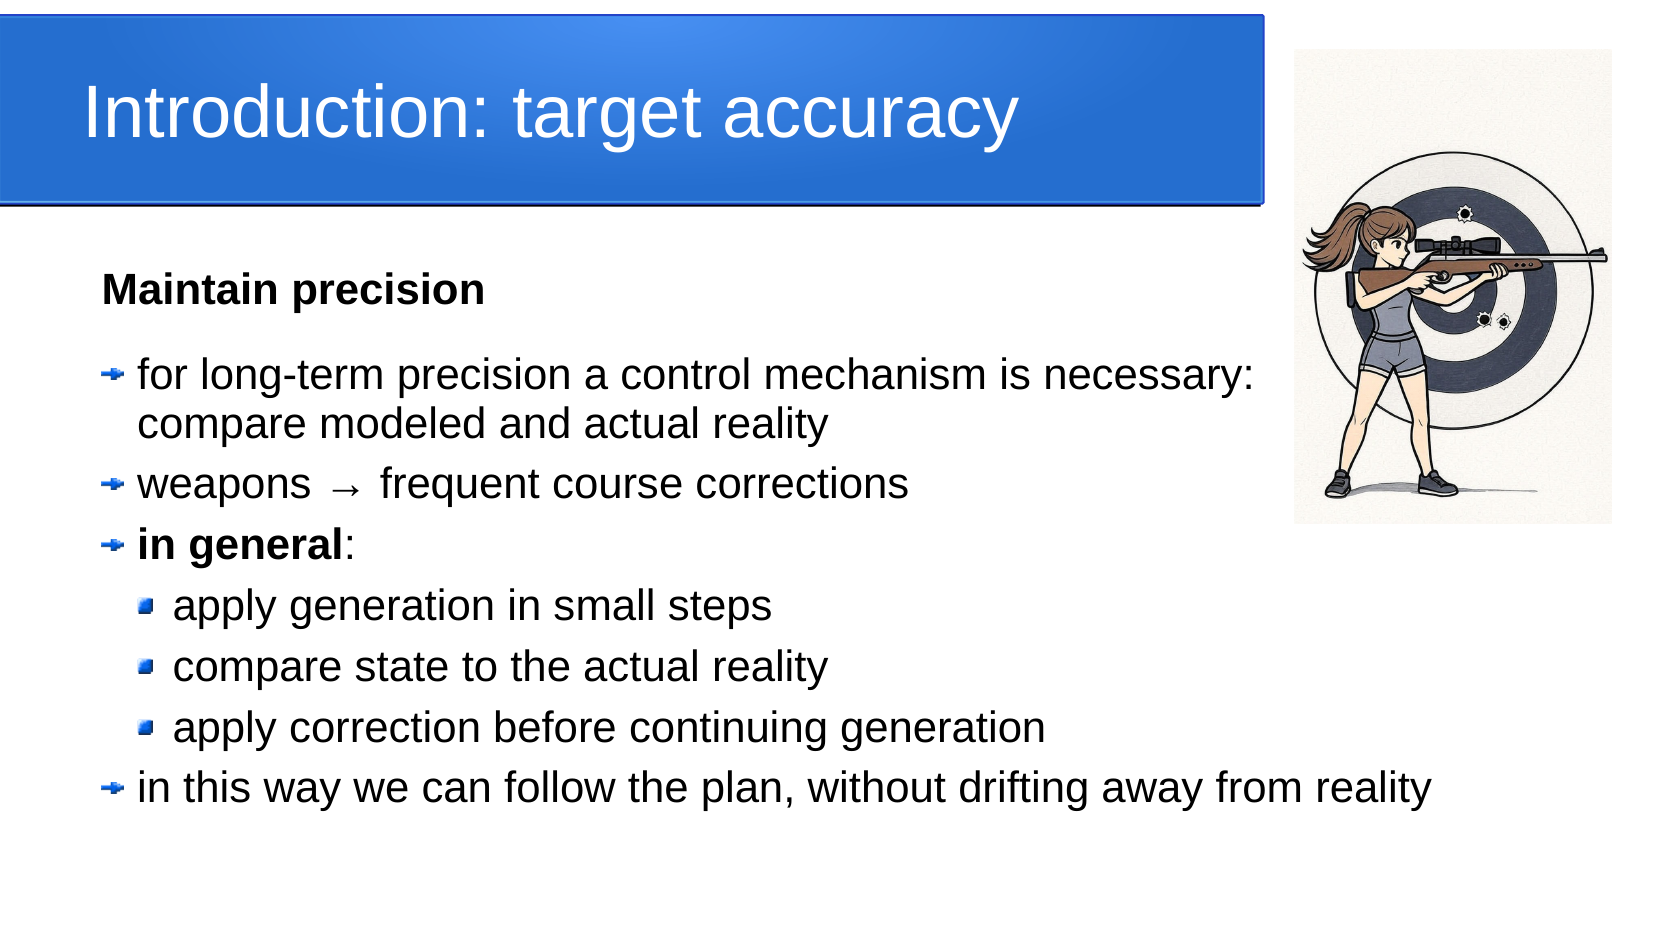

# Introduction: target accuracy
Maintain precision
for long-term precision a control mechanism is necessary:
compare modeled and actual reality
weapons → frequent course corrections
in general:
apply generation in small steps
compare state to the actual reality
apply correction before continuing generation
in this way we can follow the plan, without drifting away from reality